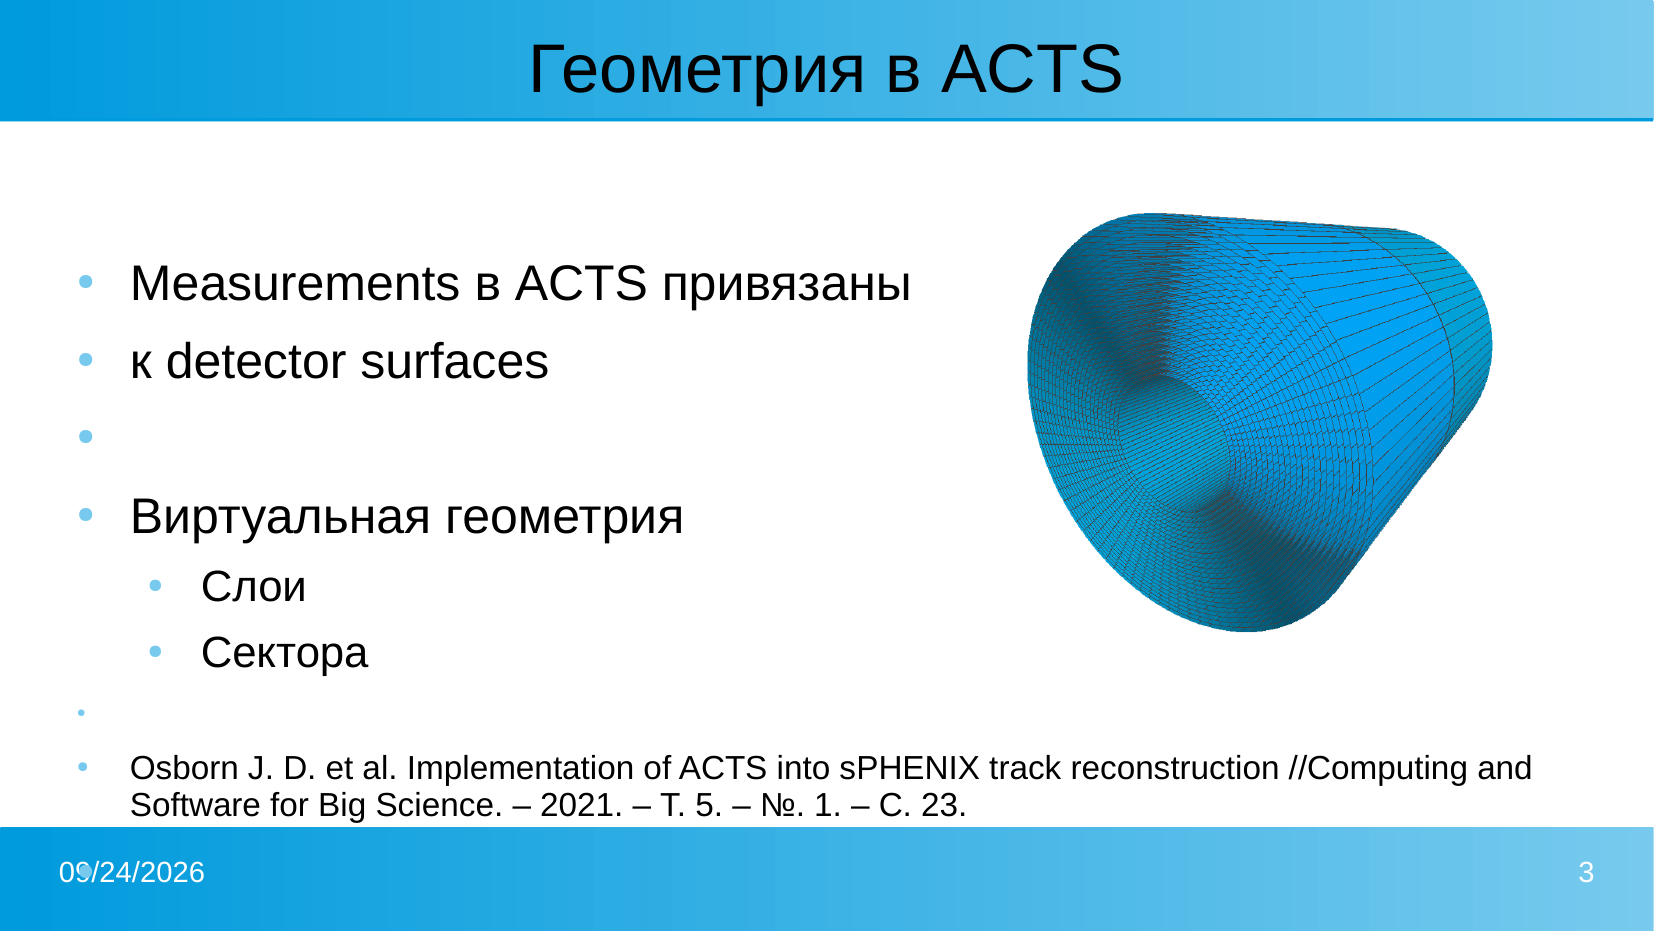

# Геометрия в ACTS
Measurements в ACTS привязаны
к detector surfaces
Виртуальная геометрия
Слои
Сектора
Osborn J. D. et al. Implementation of ACTS into sPHENIX track reconstruction //Computing and Software for Big Science. – 2021. – Т. 5. – №. 1. – С. 23.
3